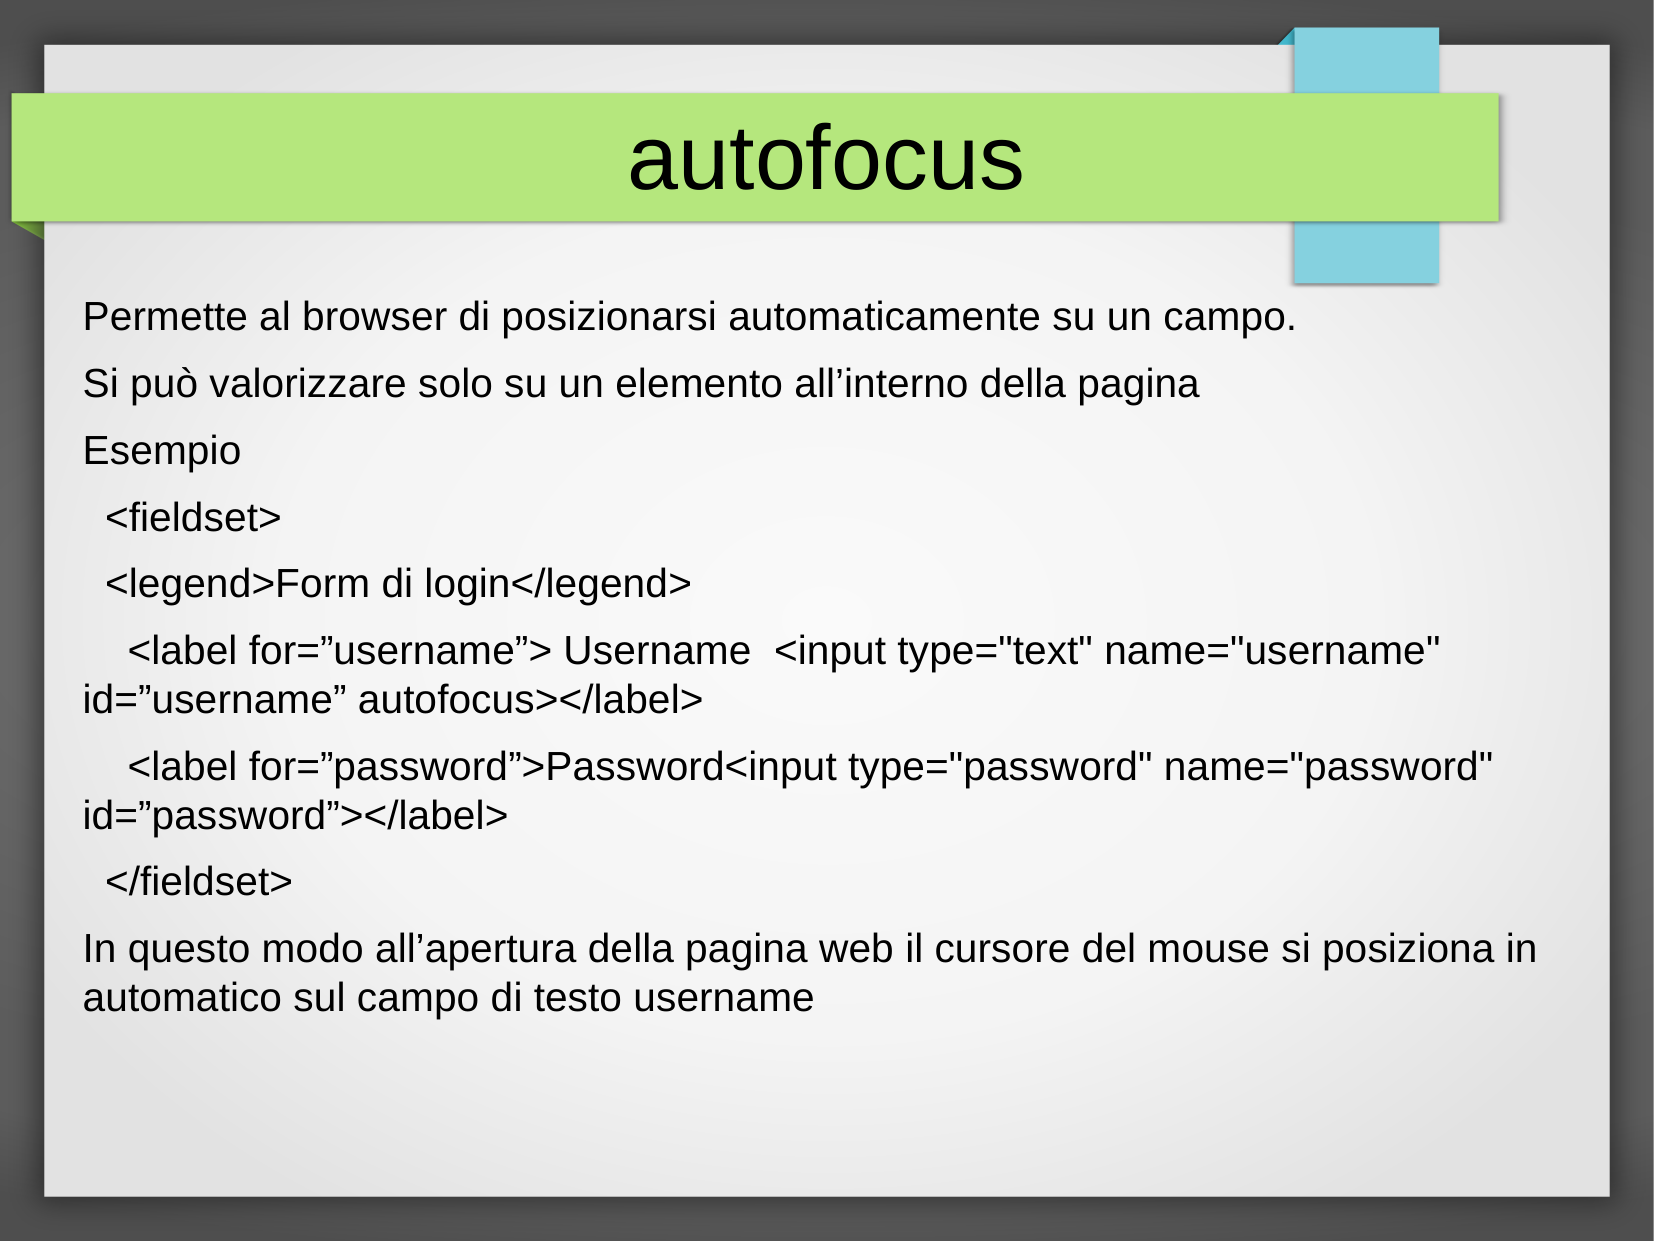

# autofocus
Permette al browser di posizionarsi automaticamente su un campo.
Si può valorizzare solo su un elemento all’interno della pagina
Esempio
 <fieldset>
 <legend>Form di login</legend>
  <label for=”username”> Username  <input type="text" name="username" id=”username” autofocus></label>
 <label for=”password”>Password<input type="password" name="password" id=”password”></label>
 </fieldset>
In questo modo all’apertura della pagina web il cursore del mouse si posiziona in automatico sul campo di testo username